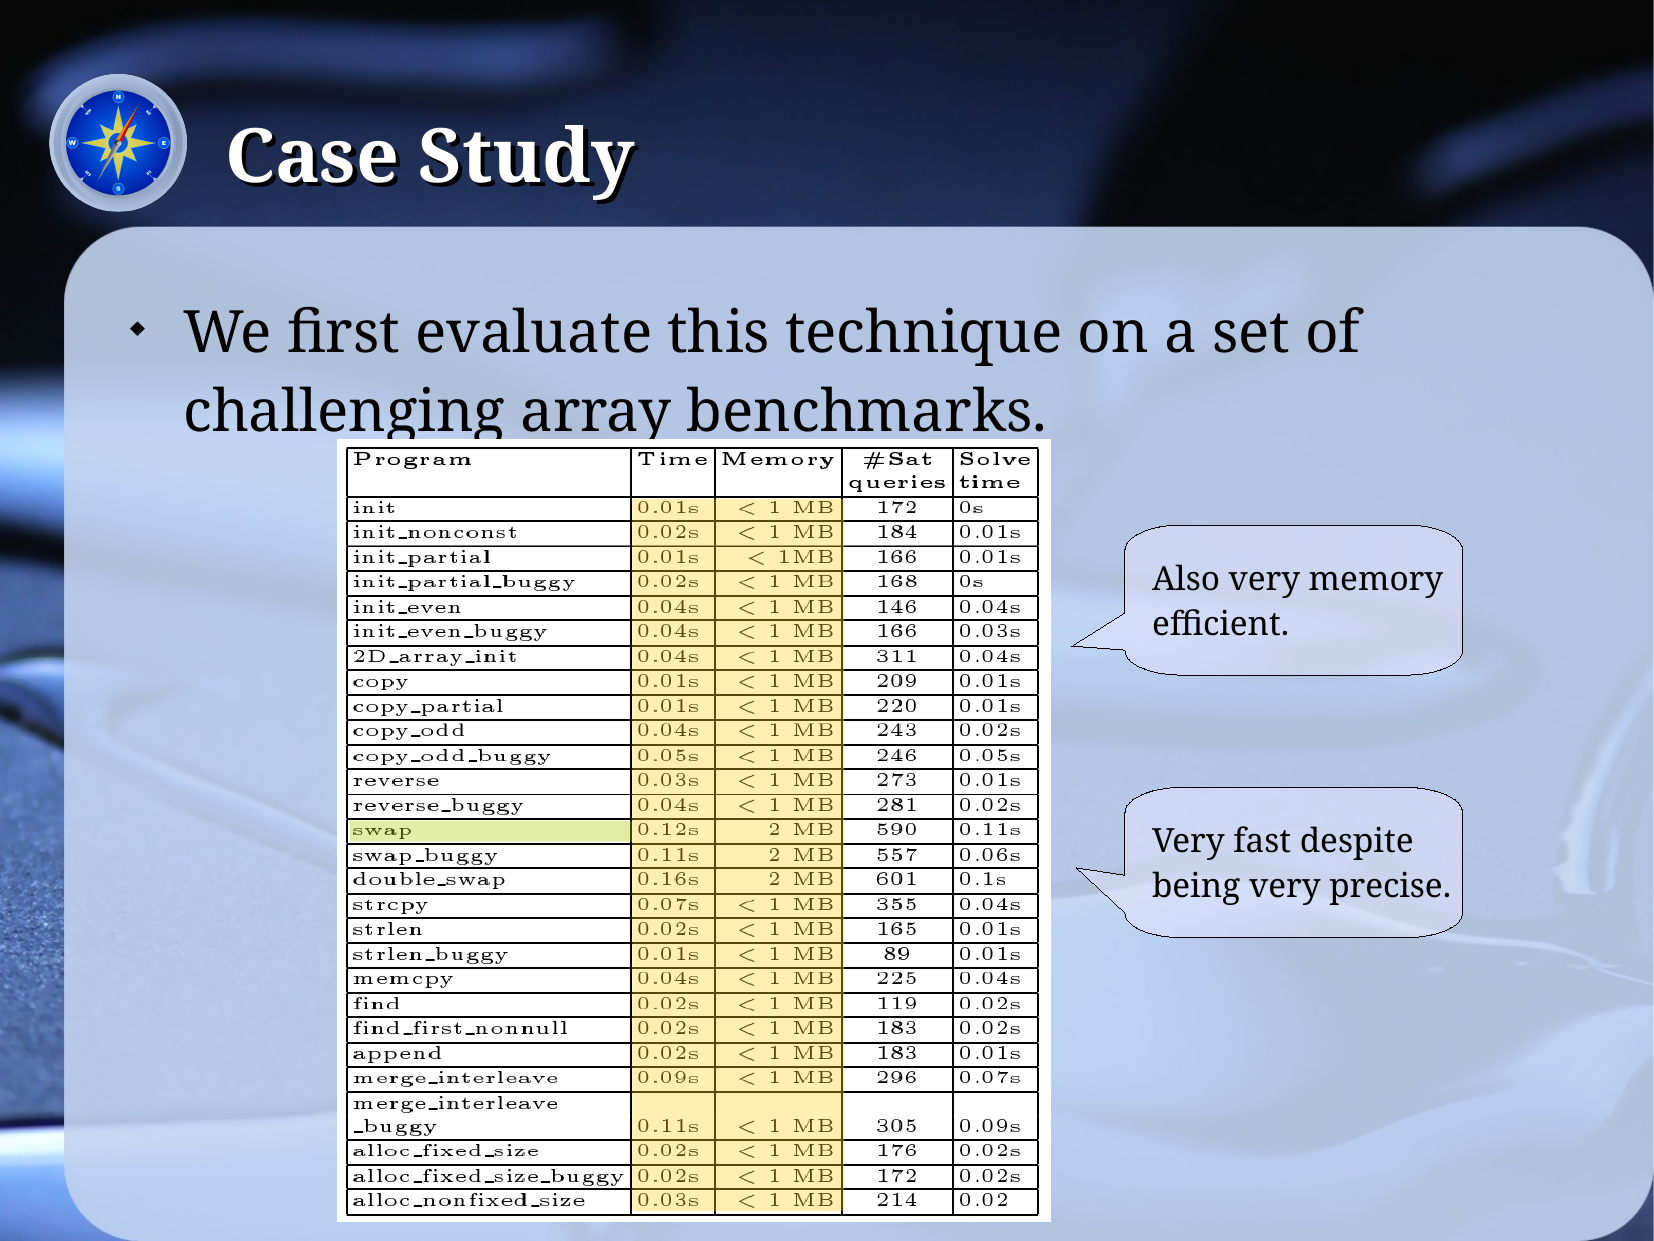

# Case Study
We first evaluate this technique on a set of challenging array benchmarks.
Also very memory
efficient.
Very fast despite
being very precise.